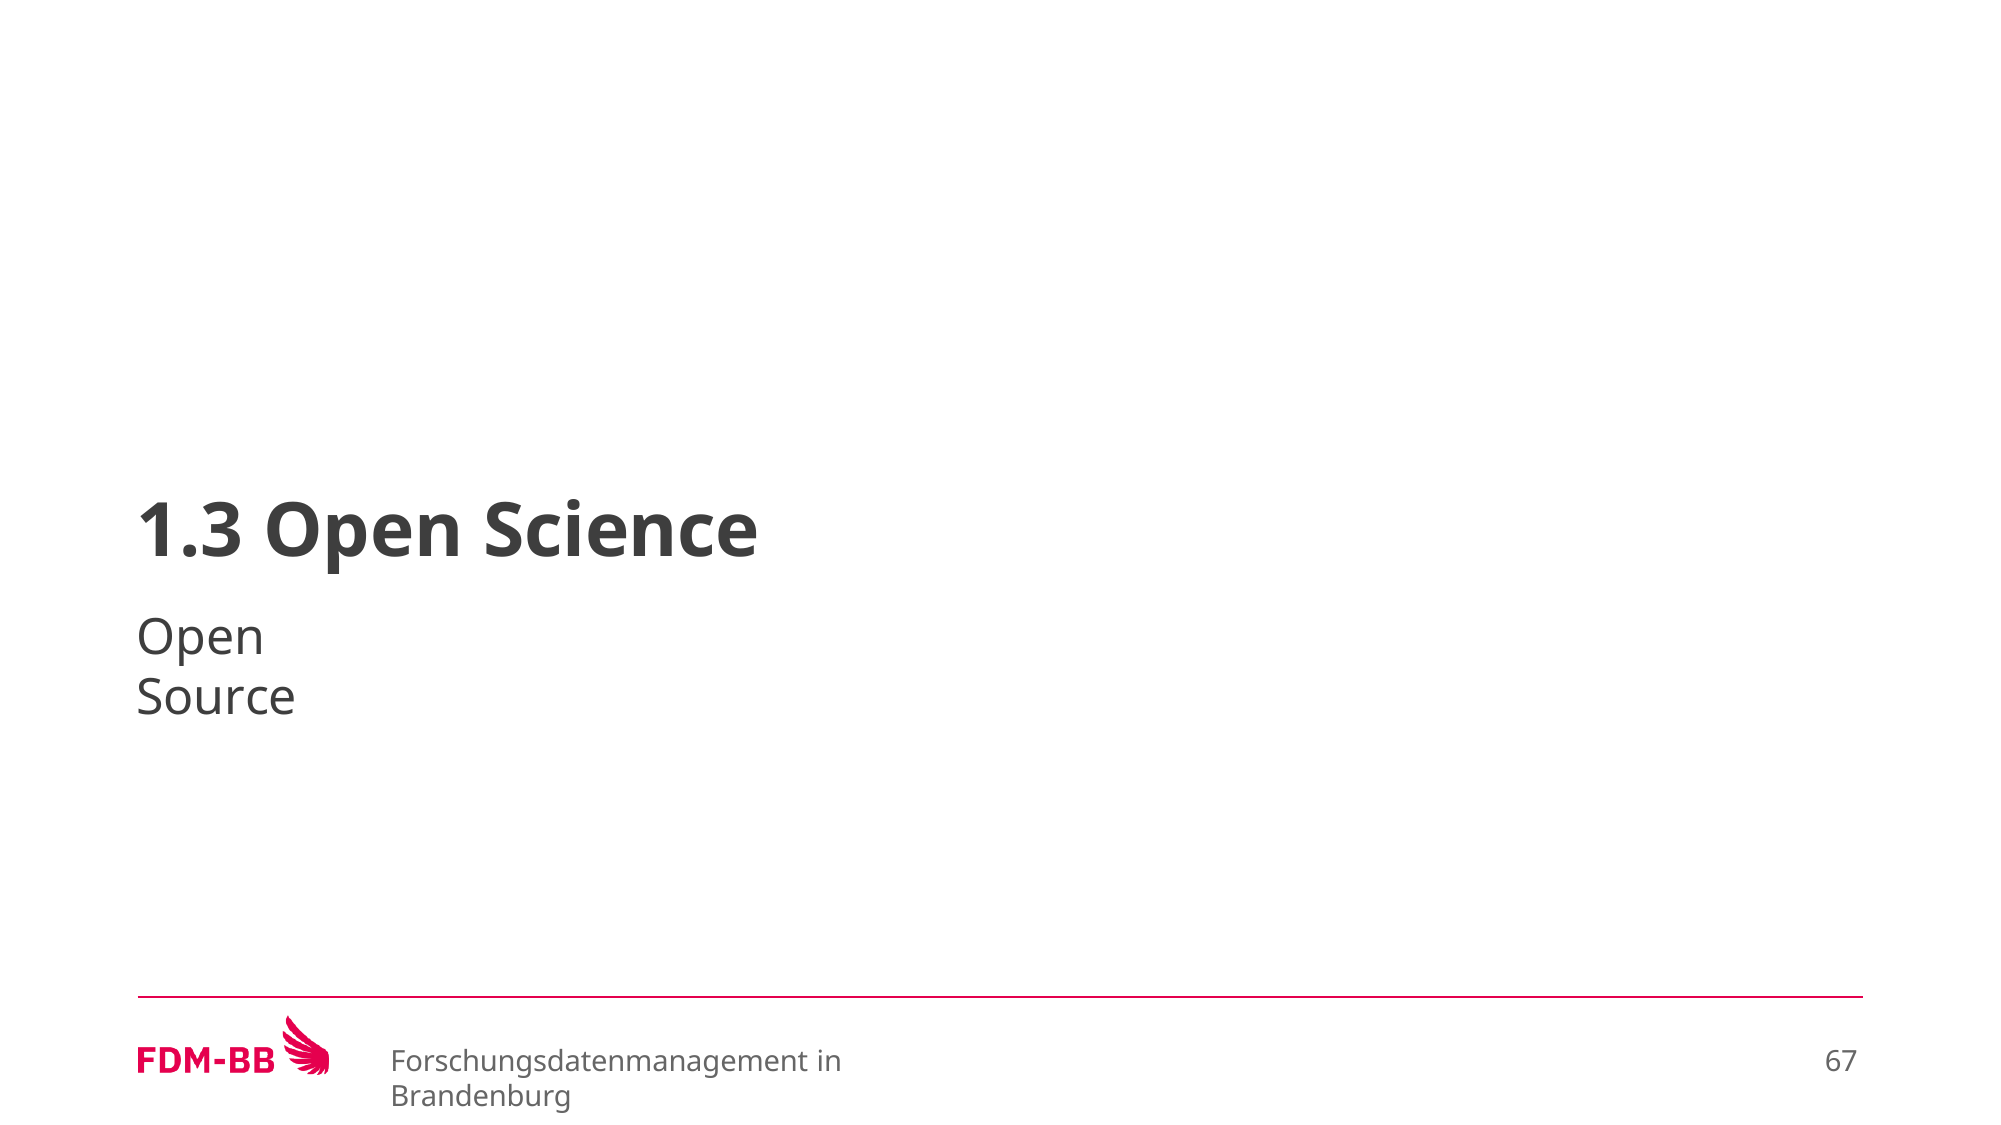

# 1.3 Open Science
Open Source
Forschungsdatenmanagement in Brandenburg
67